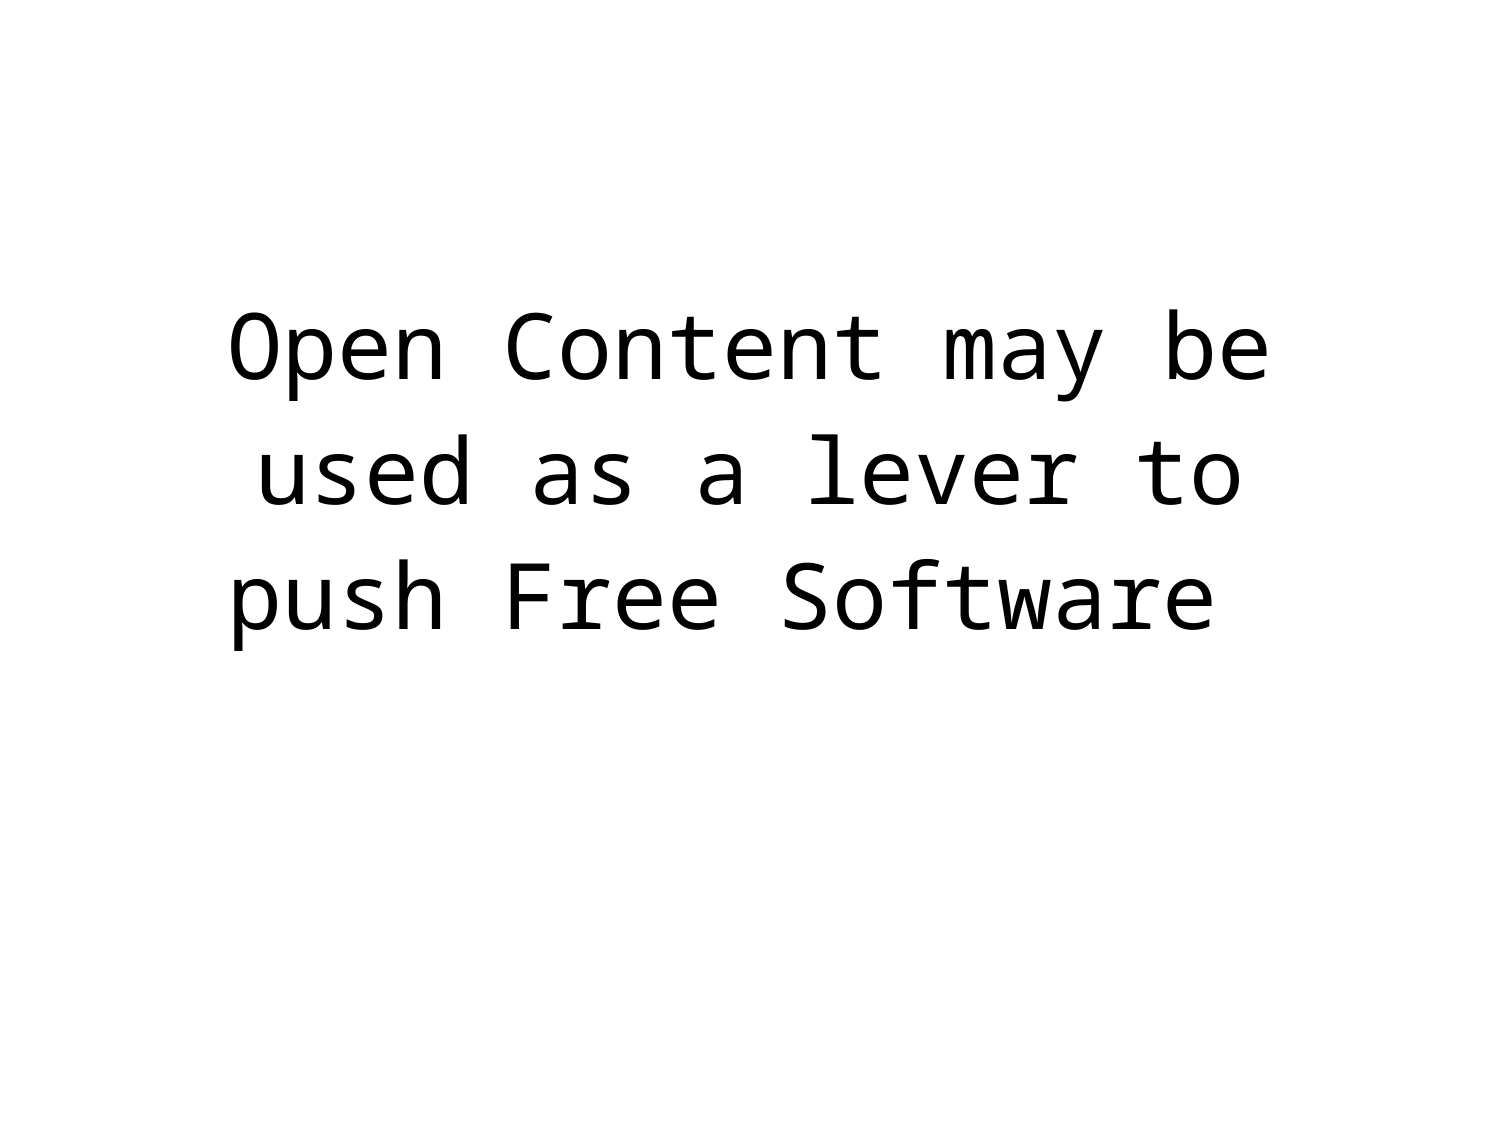

# Open Content may be used as a lever to push Free Software